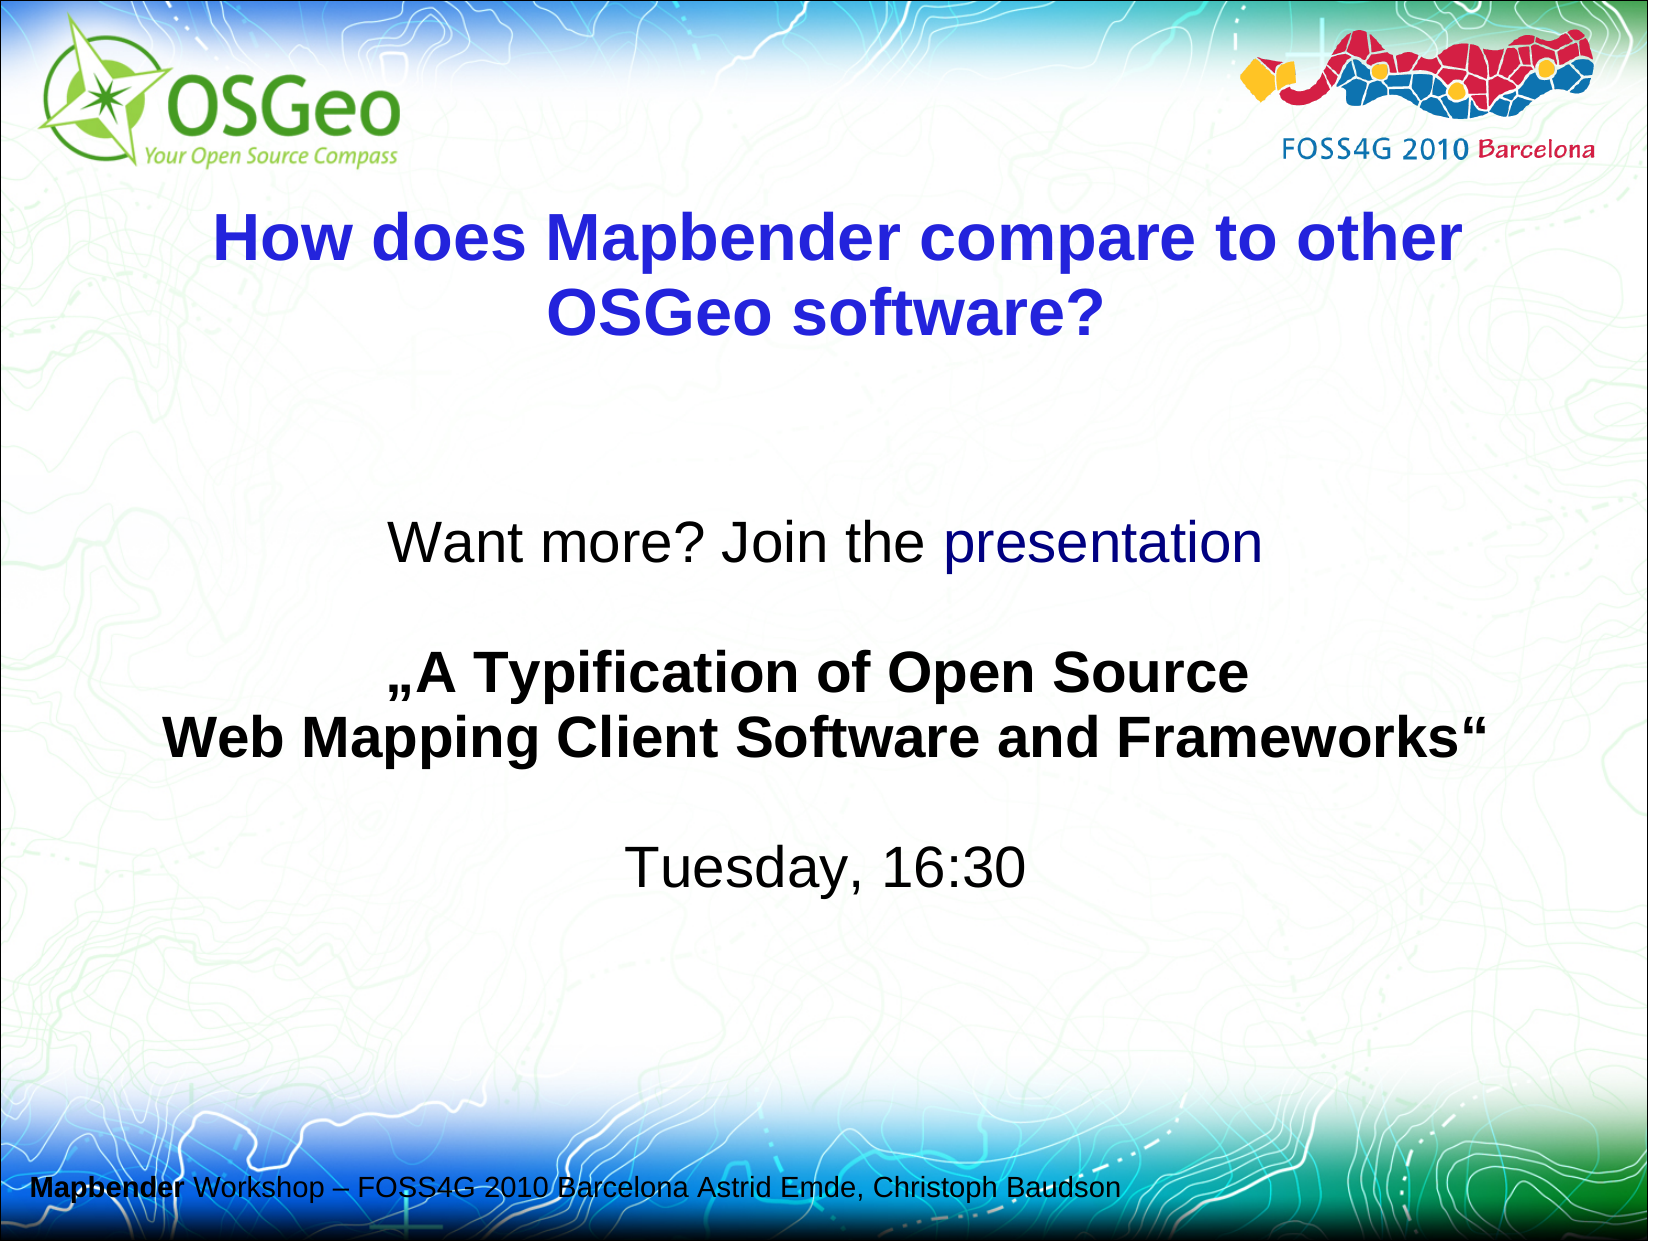

# How does Mapbender compare to other OSGeo software?
Want more? Join the presentation
„A Typification of Open Source
Web Mapping Client Software and Frameworks“
Tuesday, 16:30